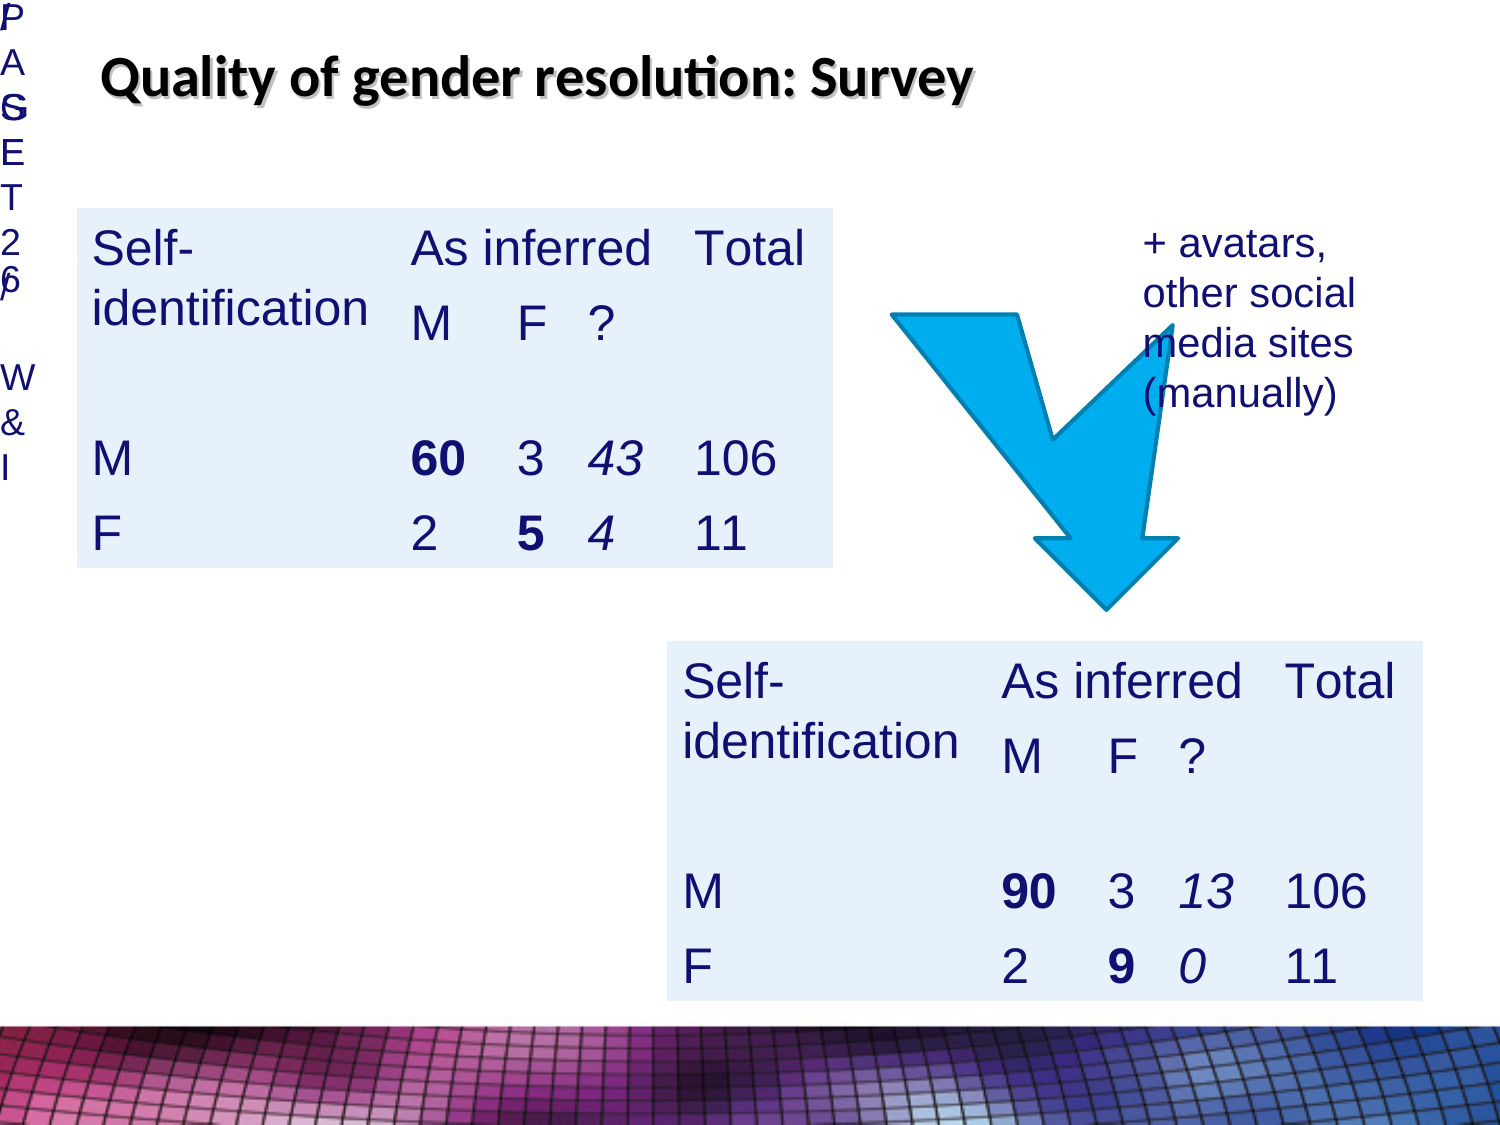

/ SET / W&I
PAGE
# Quality of gender resolution: Survey
| Self-identification | As inferred | | | Total |
| --- | --- | --- | --- | --- |
| | M | F | ? | |
| M | 60 | 3 | 43 | 106 |
| F | 2 | 5 | 4 | 11 |
+ avatars, other social media sites (manually)
| Self-identification | As inferred | | | Total |
| --- | --- | --- | --- | --- |
| | M | F | ? | |
| M | 90 | 3 | 13 | 106 |
| F | 2 | 9 | 0 | 11 |